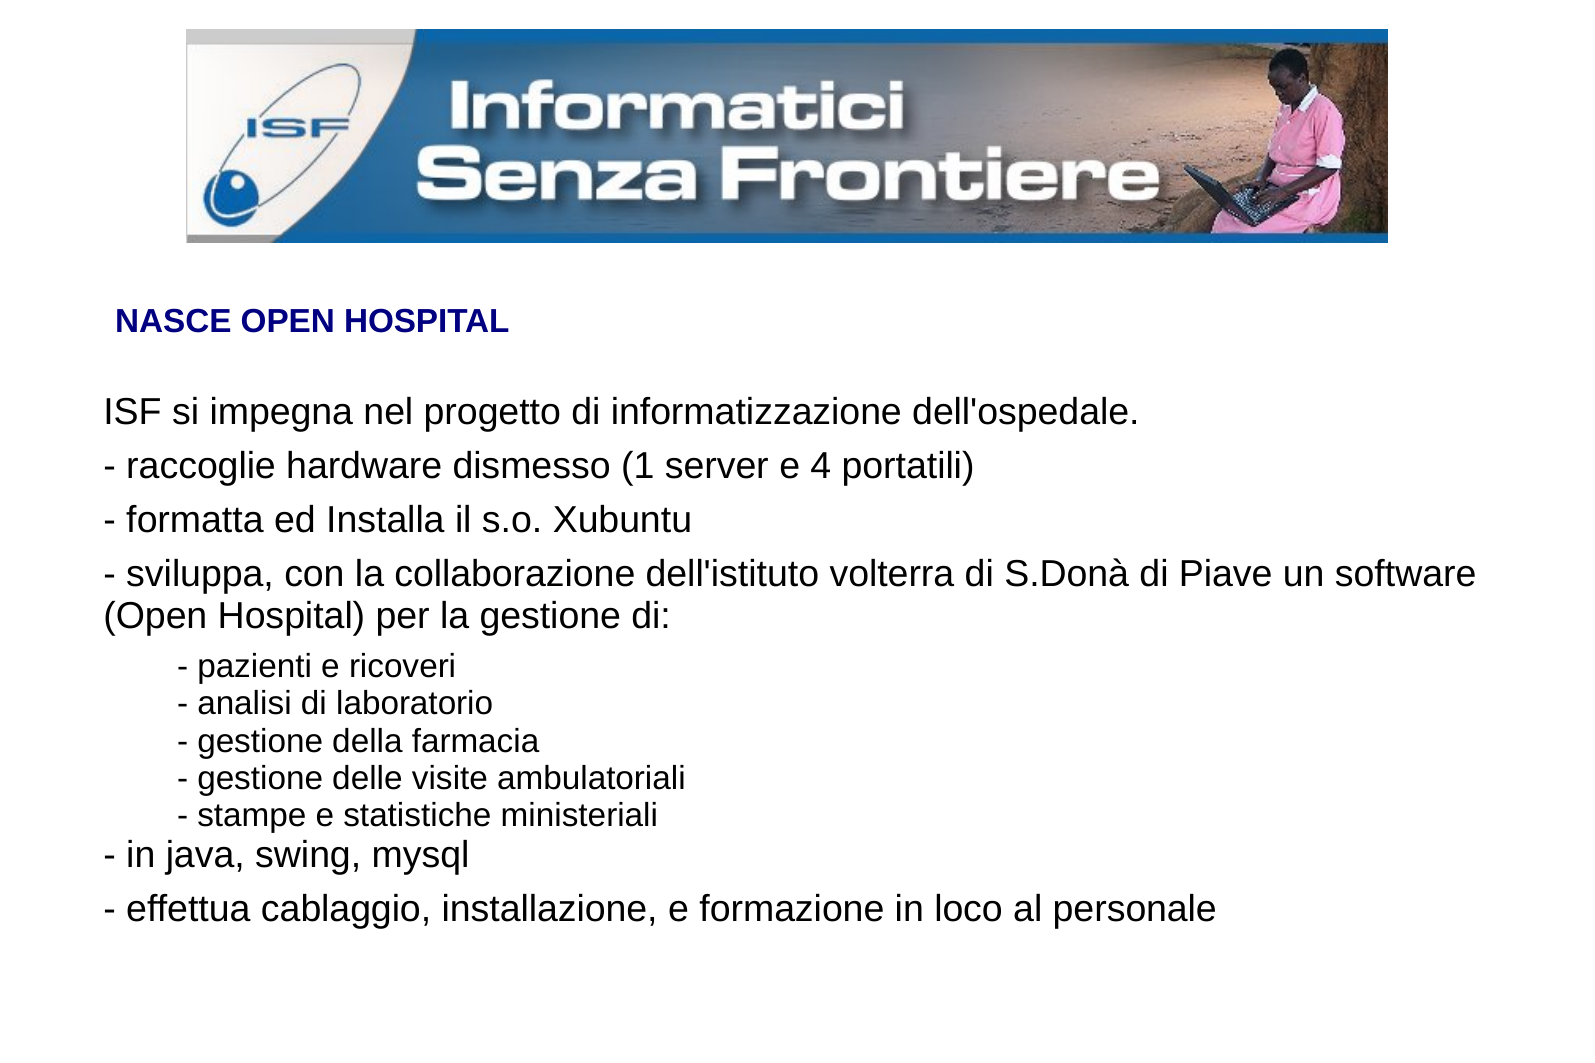

# NASCE OPEN HOSPITAL
ISF si impegna nel progetto di informatizzazione dell'ospedale.
- raccoglie hardware dismesso (1 server e 4 portatili)
- formatta ed Installa il s.o. Xubuntu
- sviluppa, con la collaborazione dell'istituto volterra di S.Donà di Piave un software (Open Hospital) per la gestione di:
	- pazienti e ricoveri
	- analisi di laboratorio
	- gestione della farmacia
	- gestione delle visite ambulatoriali
	- stampe e statistiche ministeriali
- in java, swing, mysql
- effettua cablaggio, installazione, e formazione in loco al personale